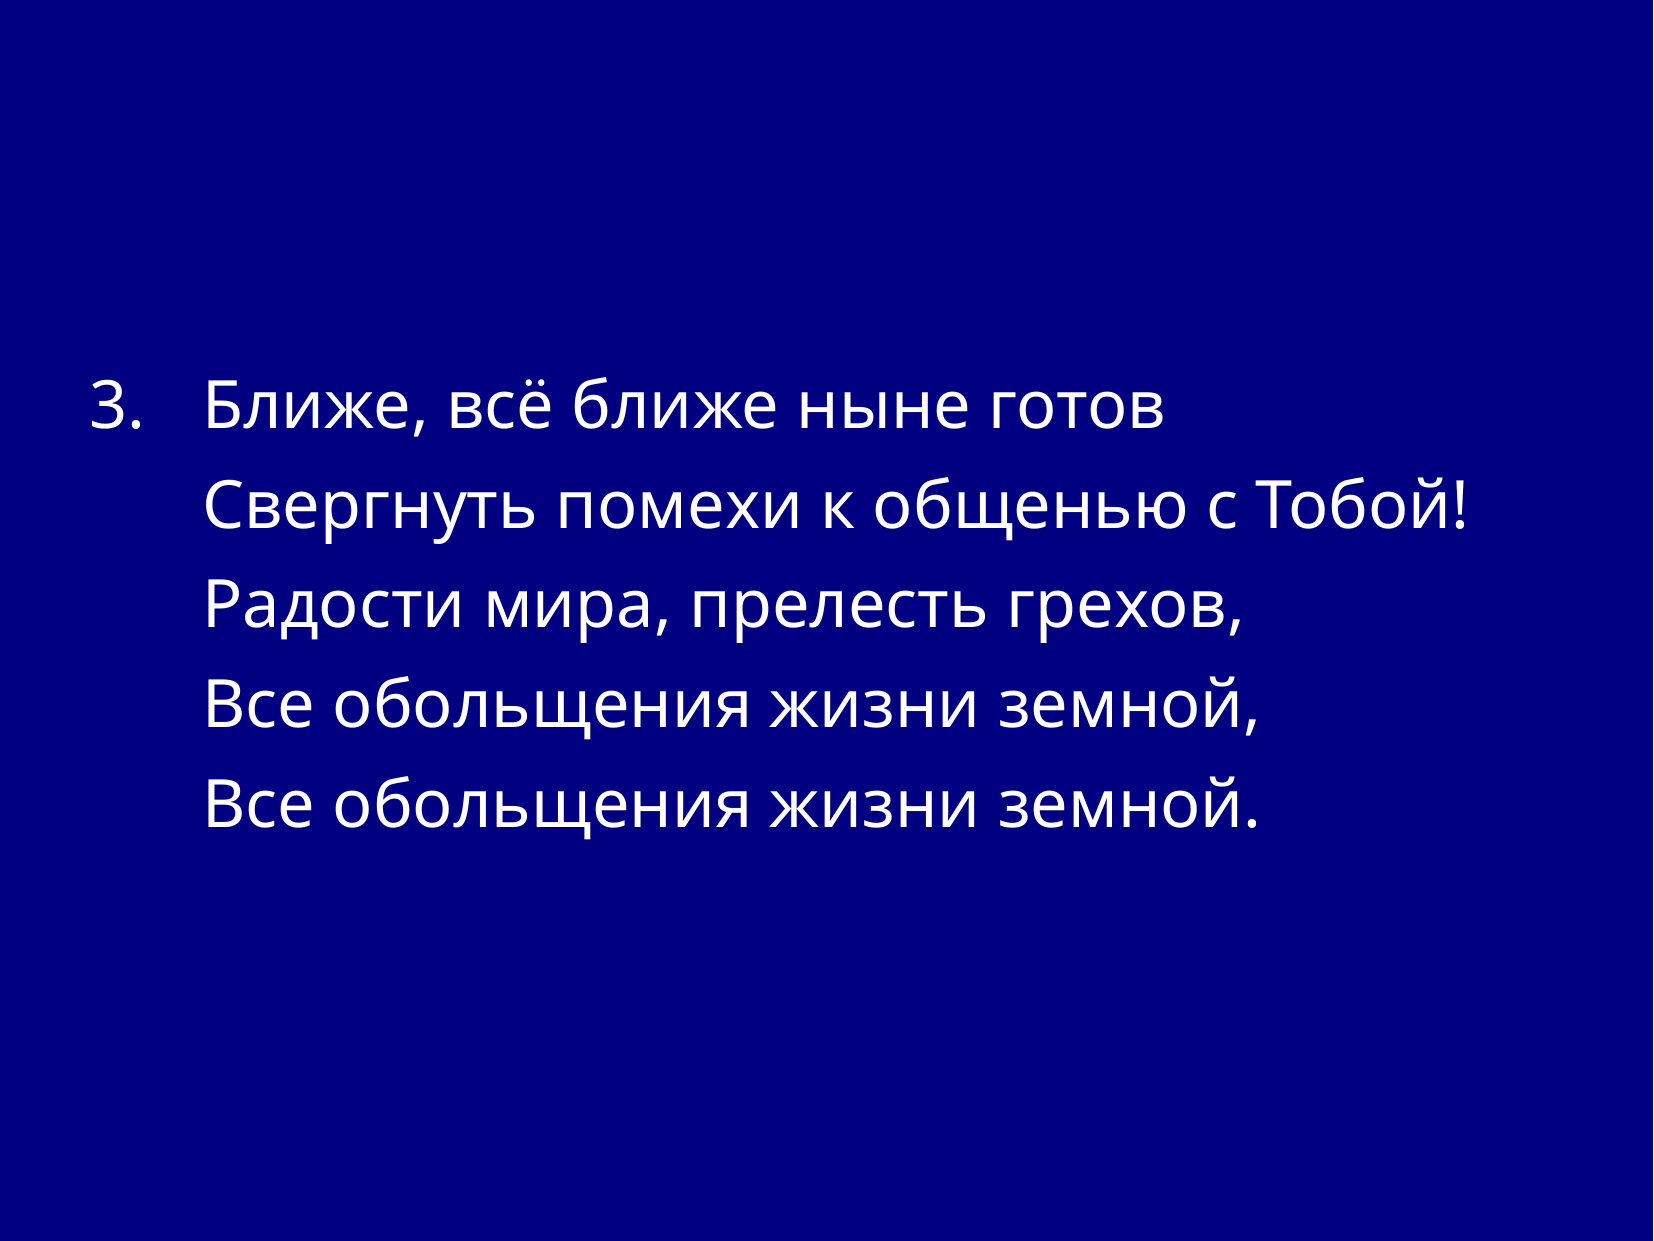

3.	Ближе, всё ближе ныне готов
	Свергнуть помехи к общенью с Тобой!
	Радости мира, прелесть грехов,
	Все обольщения жизни земной,
	Все обольщения жизни земной.